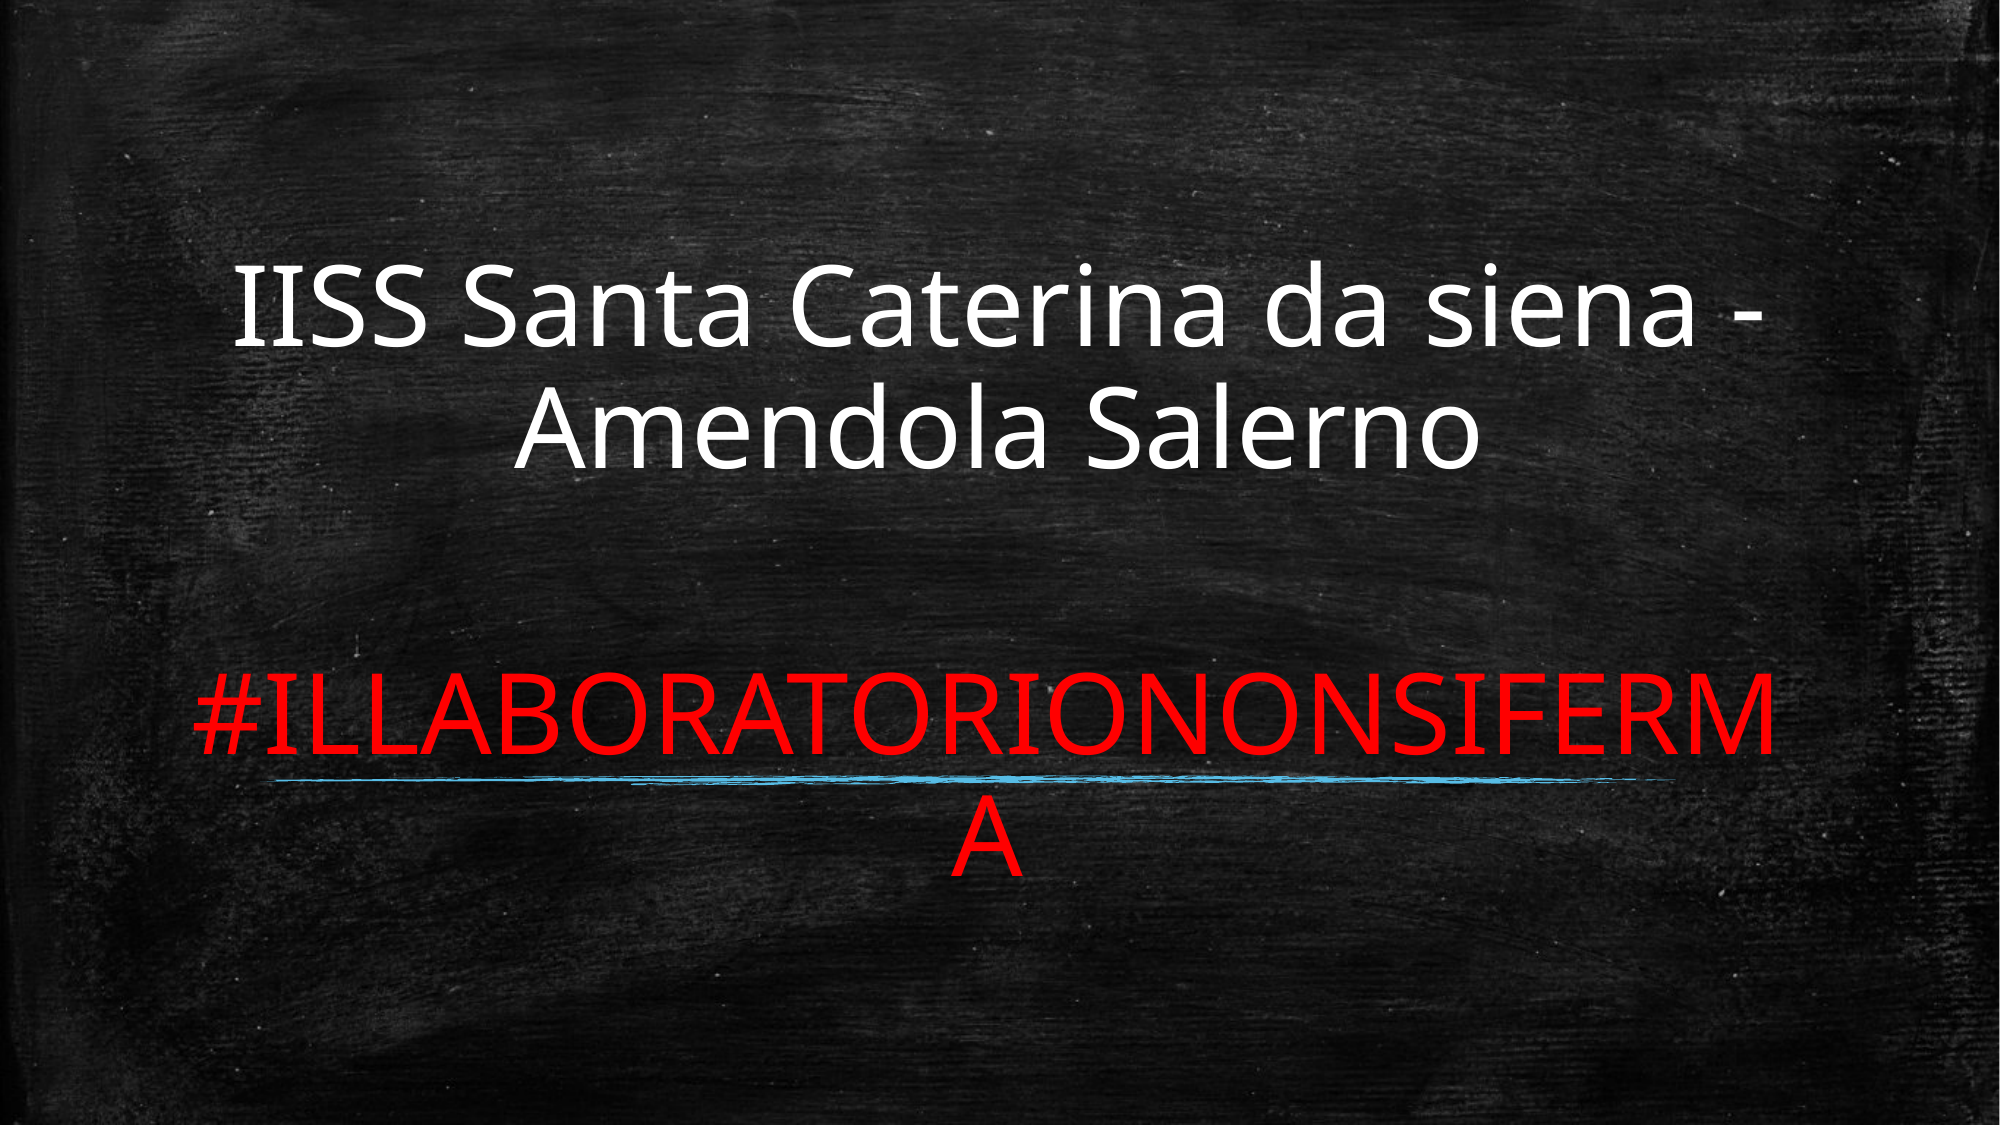

# IISS Santa Caterina da siena -Amendola Salerno
#ILLABORATORIONONSIFERMA